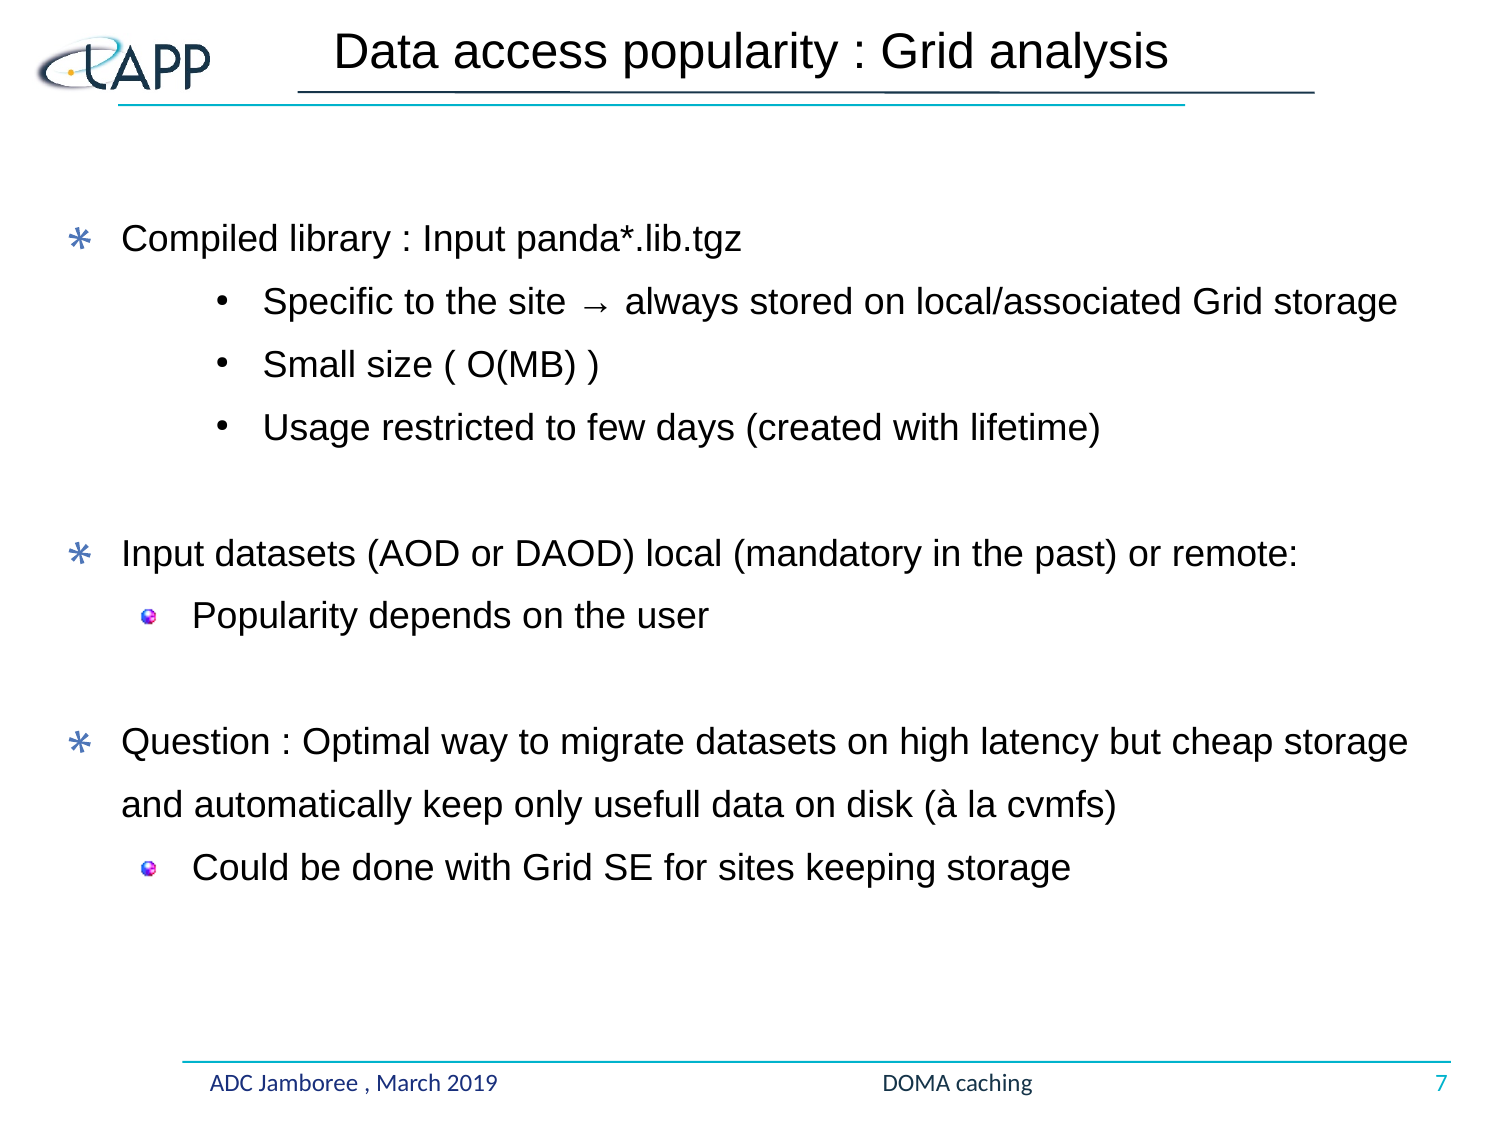

# Data access popularity : Grid analysis
Compiled library : Input panda*.lib.tgz
Specific to the site → always stored on local/associated Grid storage
Small size ( O(MB) )
Usage restricted to few days (created with lifetime)
Input datasets (AOD or DAOD) local (mandatory in the past) or remote:
Popularity depends on the user
Question : Optimal way to migrate datasets on high latency but cheap storage and automatically keep only usefull data on disk (à la cvmfs)
Could be done with Grid SE for sites keeping storage
ADC Jamboree , March 2019
DOMA caching